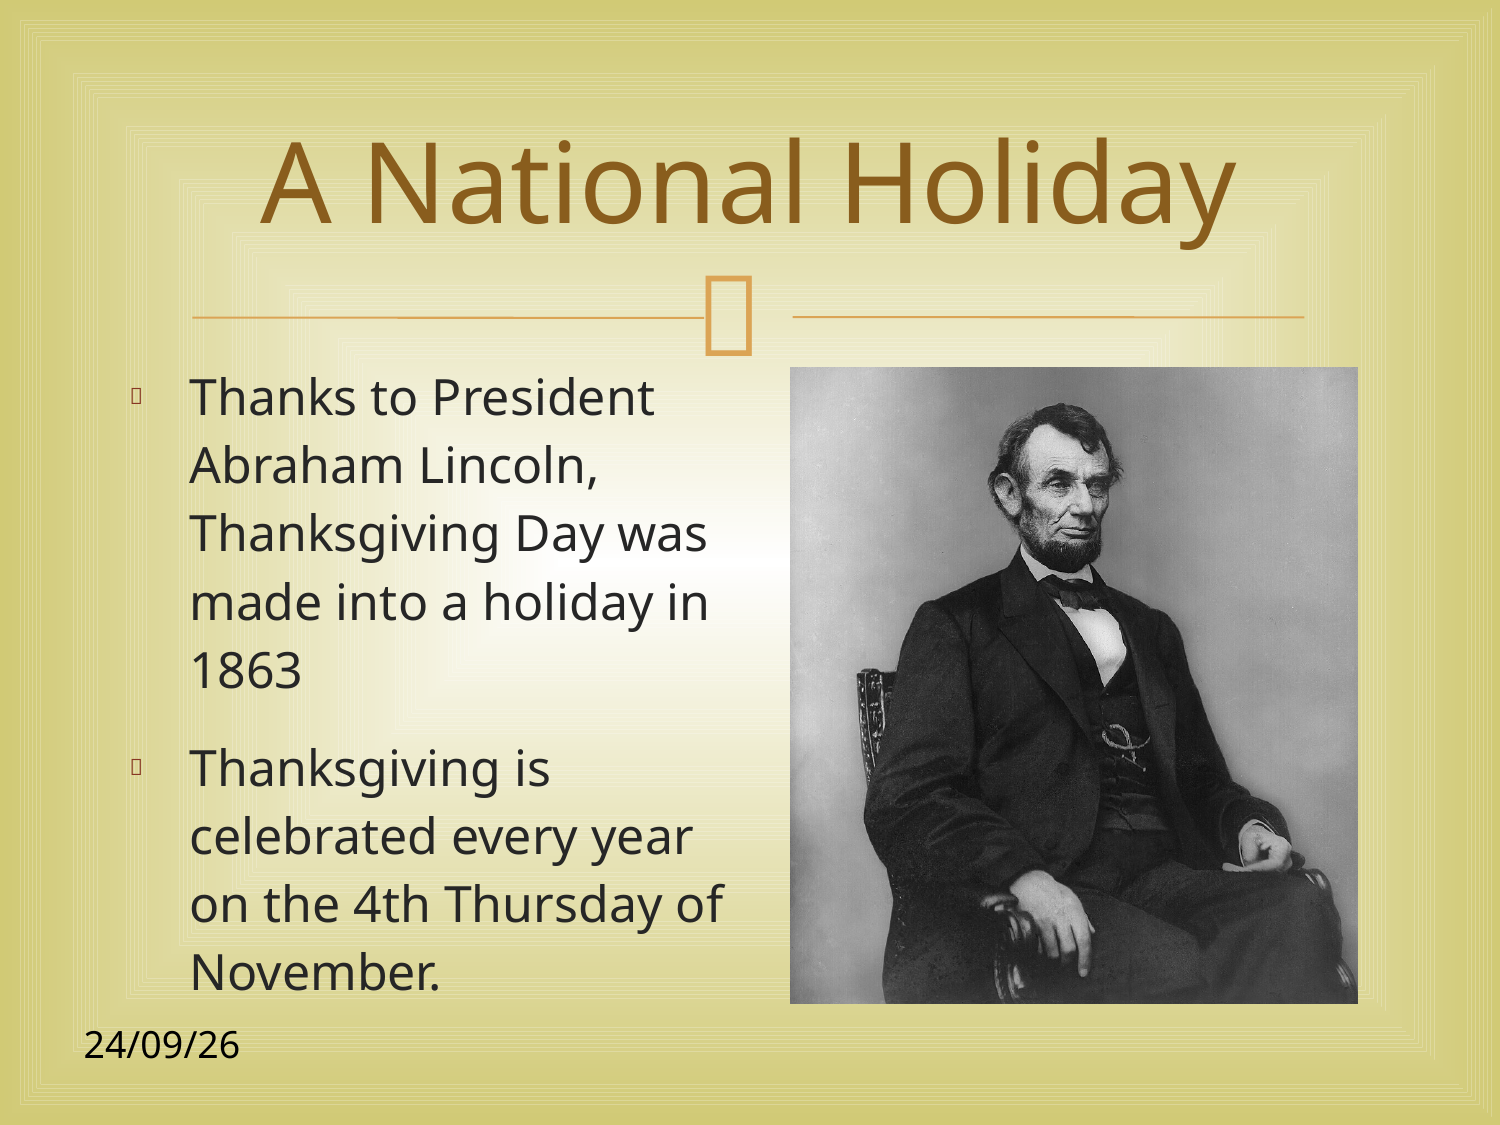

# A National Holiday
Thanks to President Abraham Lincoln, Thanksgiving Day was made into a holiday in 1863
Thanksgiving is celebrated every year on the 4th Thursday of November.